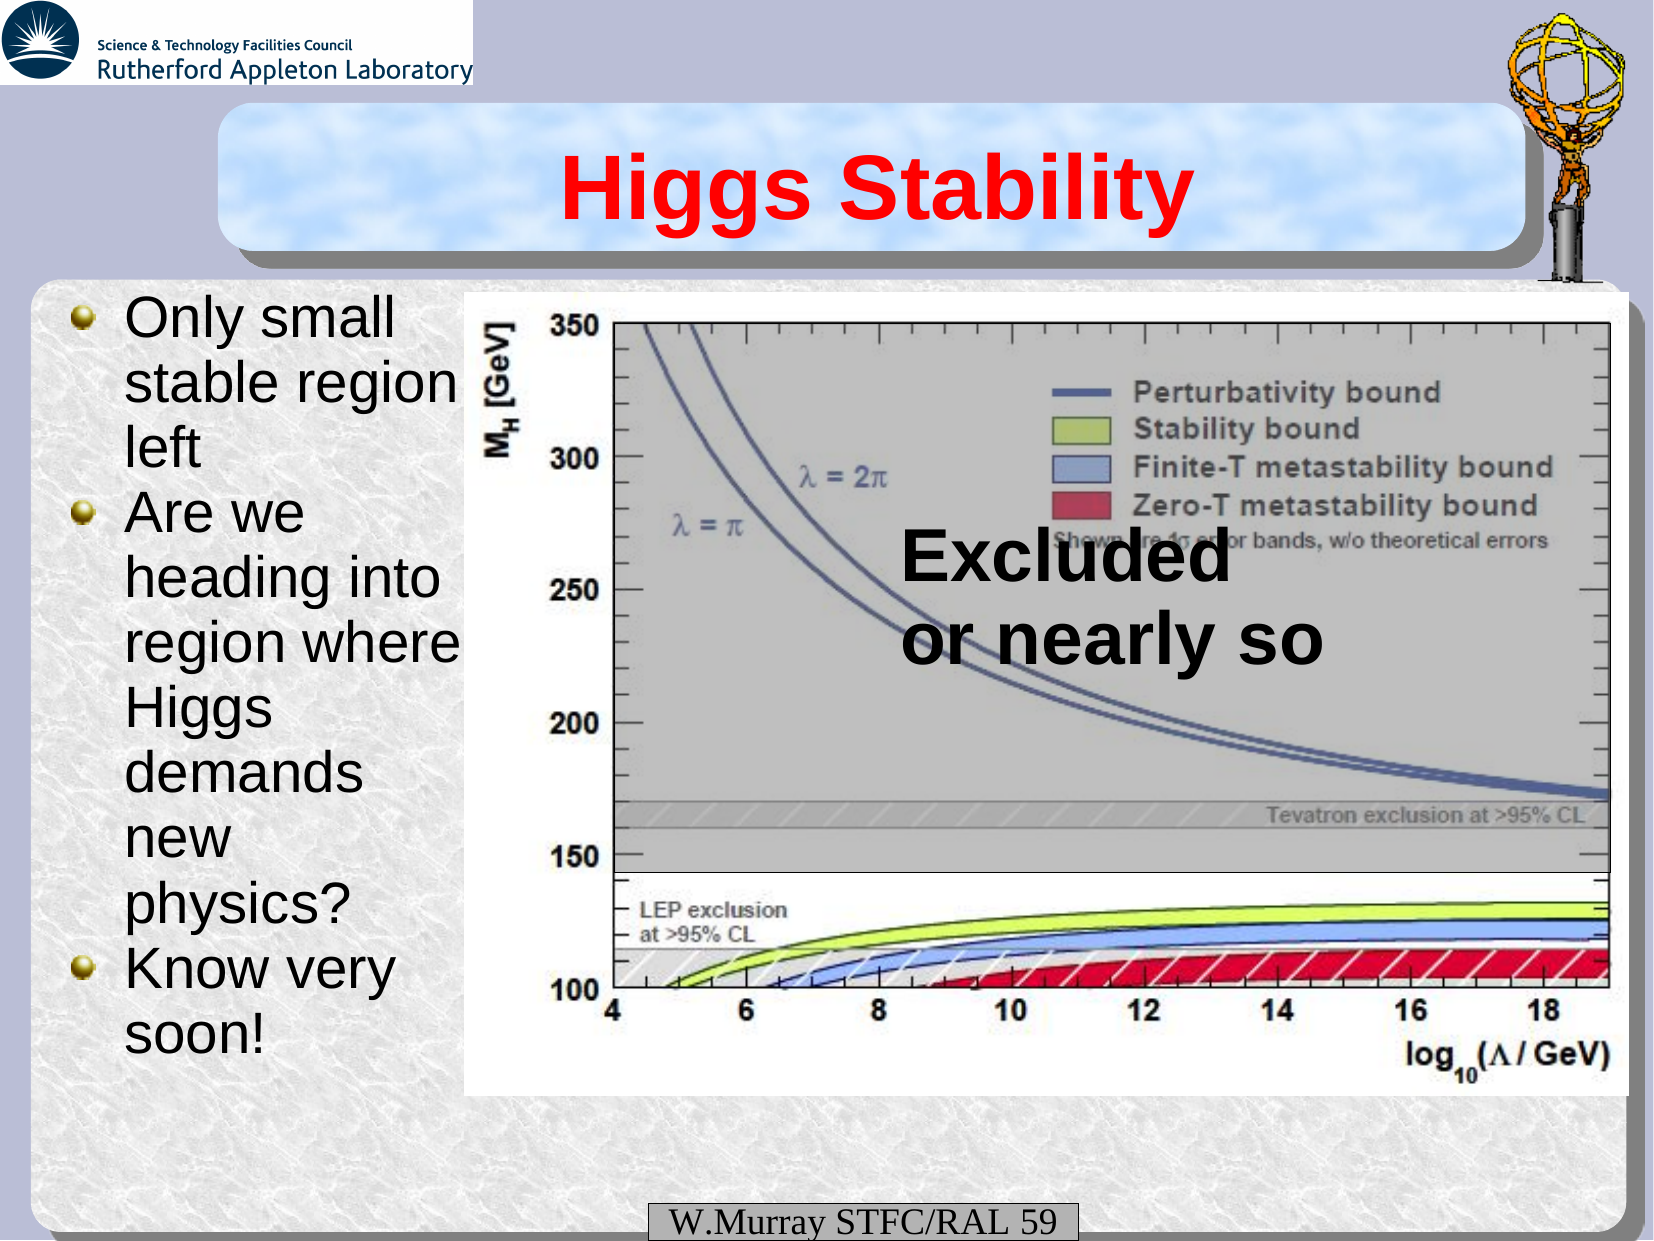

# Higgs Stability
Only small stable region left
Are we heading into region where Higgs demands new physics?
Know very soon!
Excluded
or nearly so